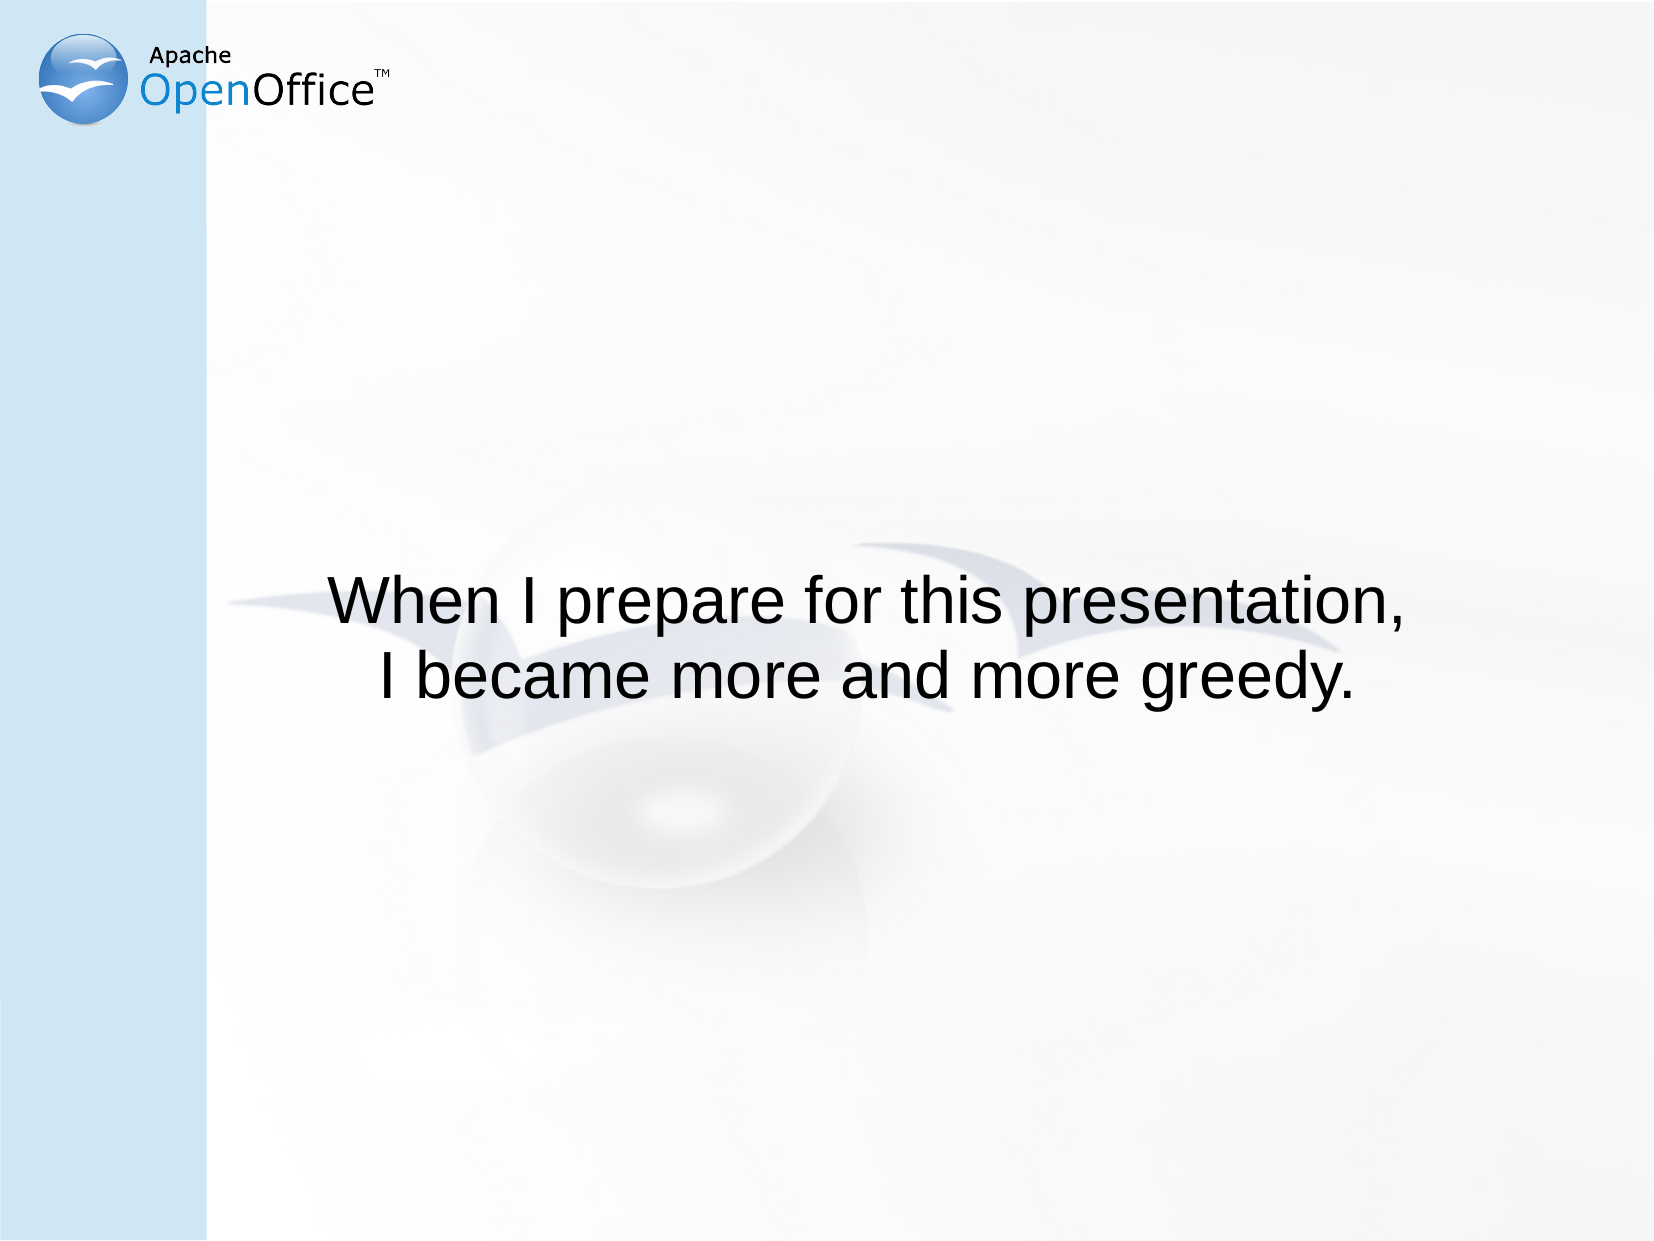

# When I prepare for this presentation,
I became more and more greedy.